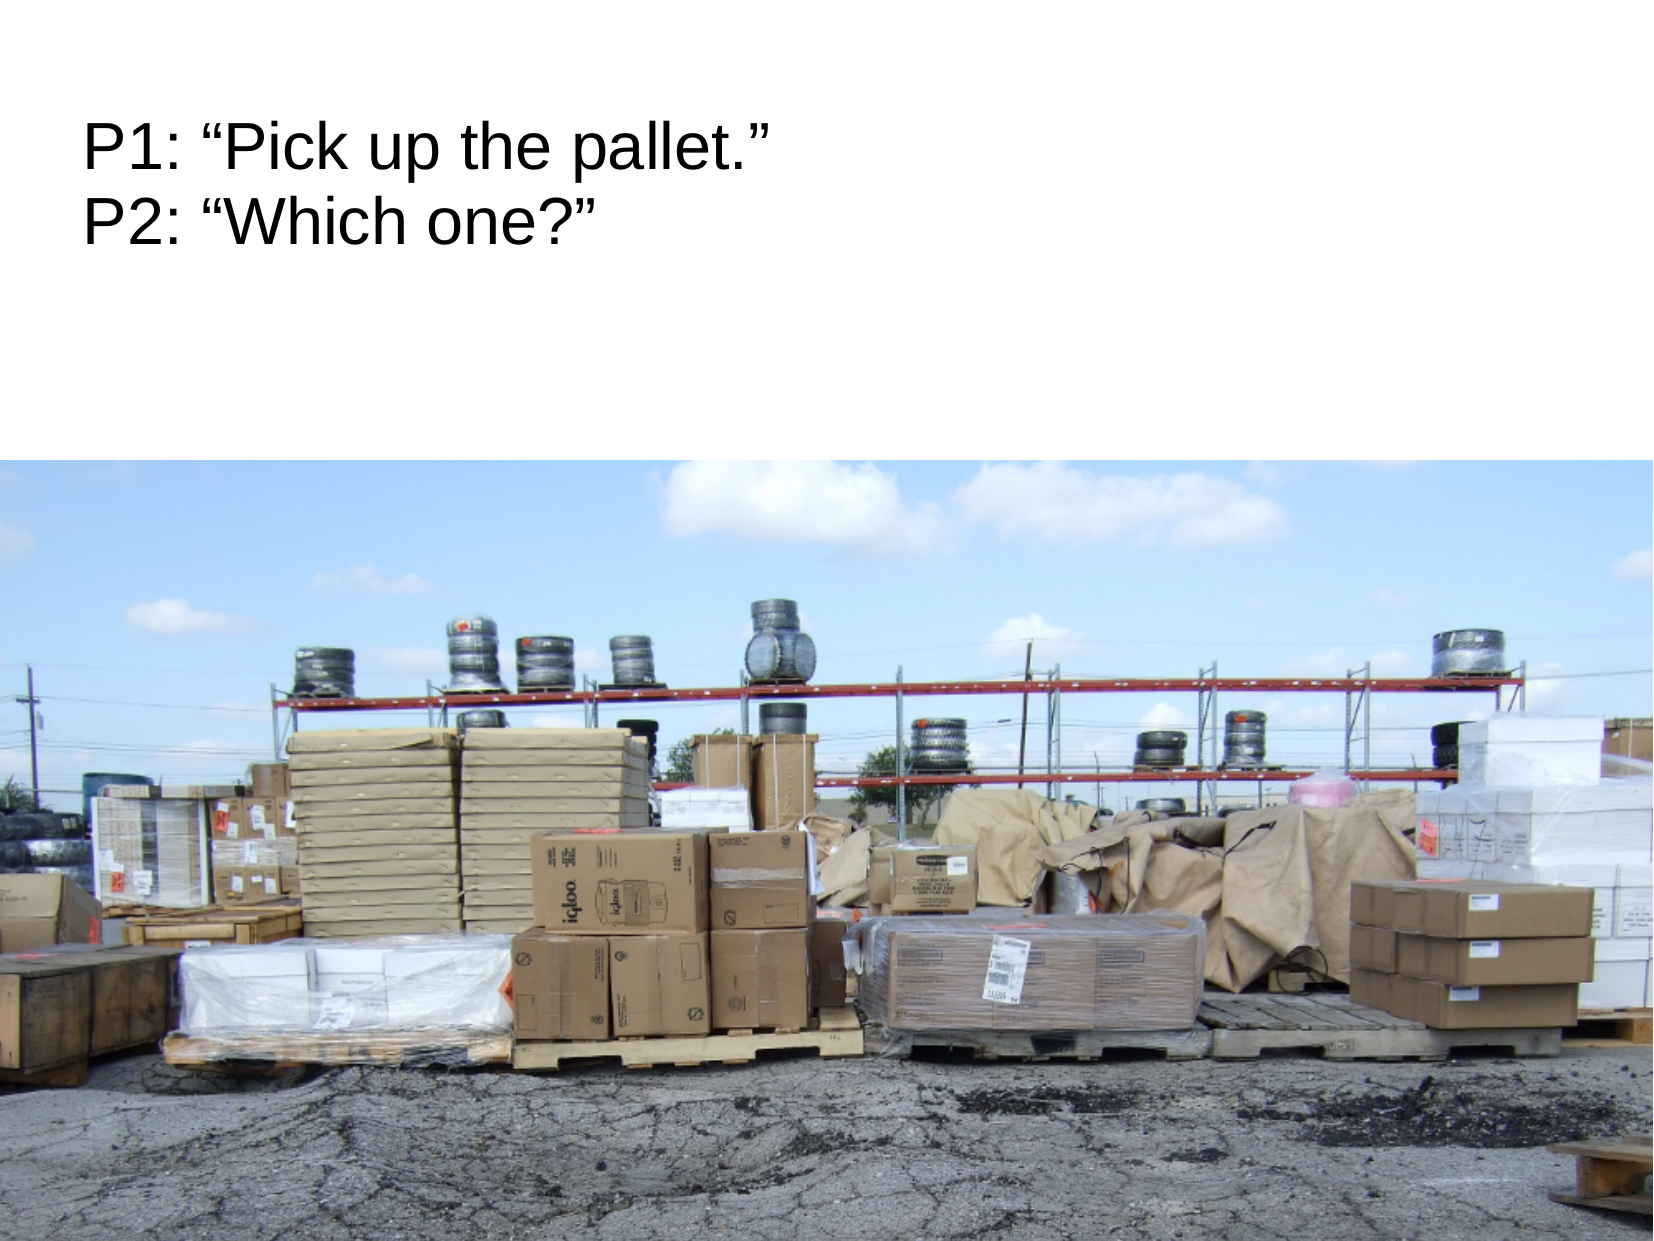

# P1: “Pick up the pallet.” P2: “Which one?”